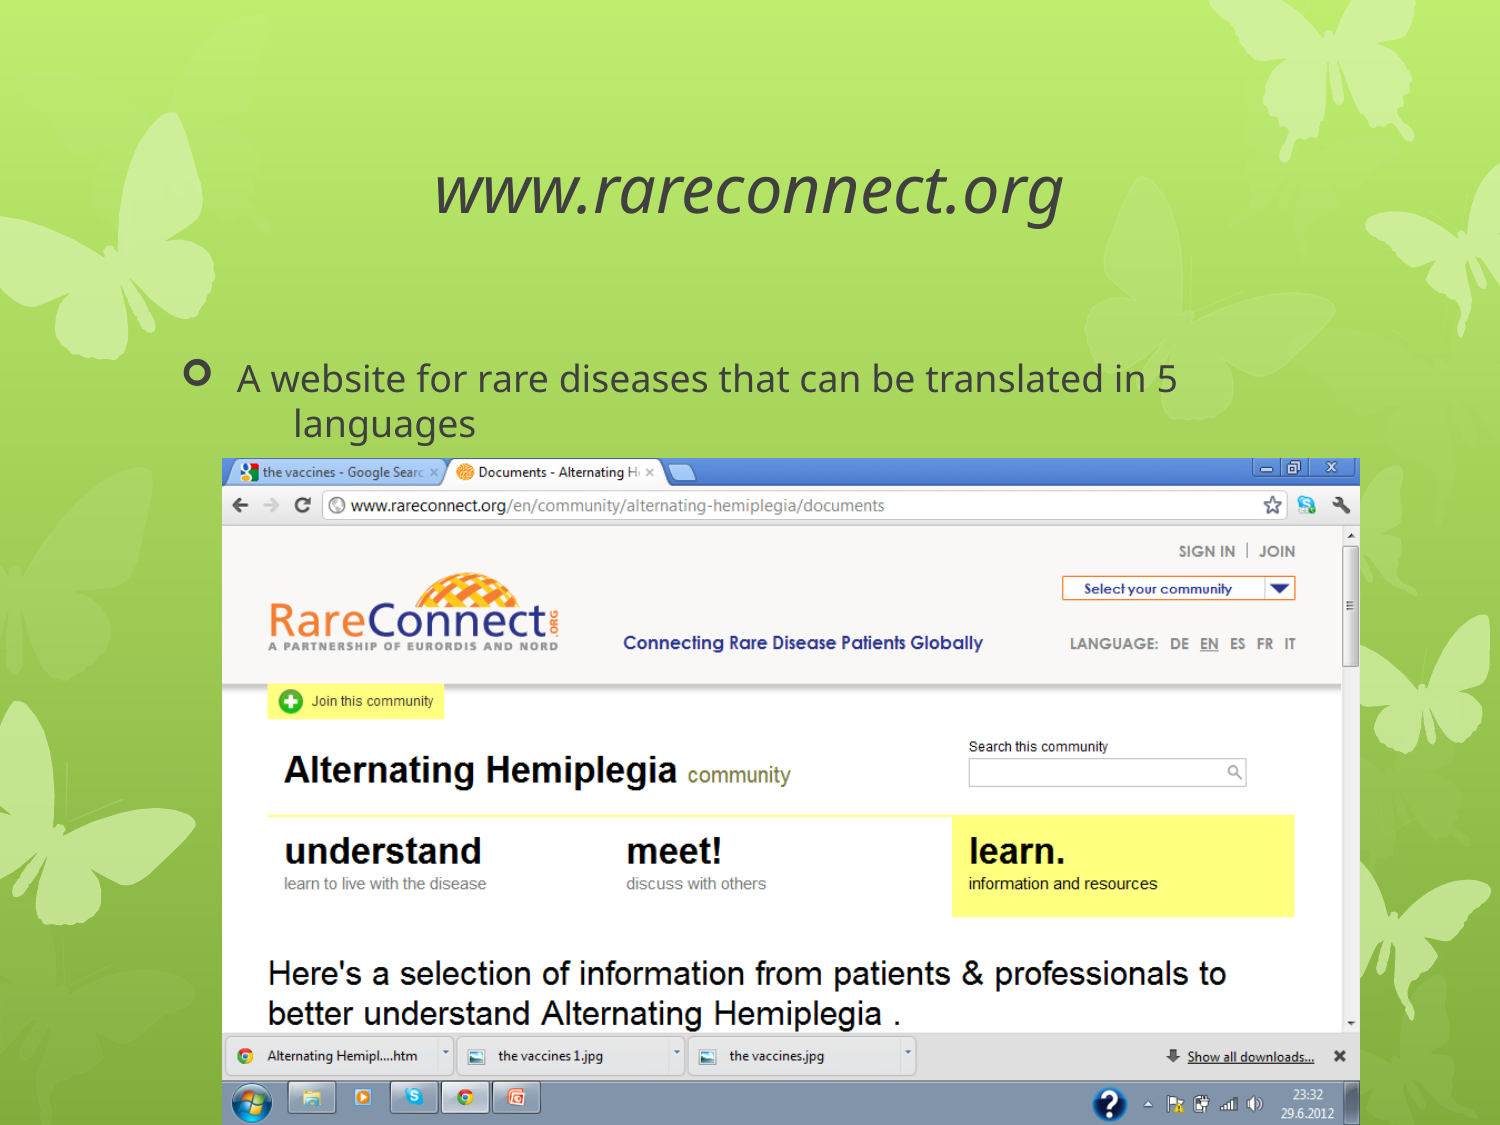

# www.rareconnect.org
A website for rare diseases that can be translated in 5 languages